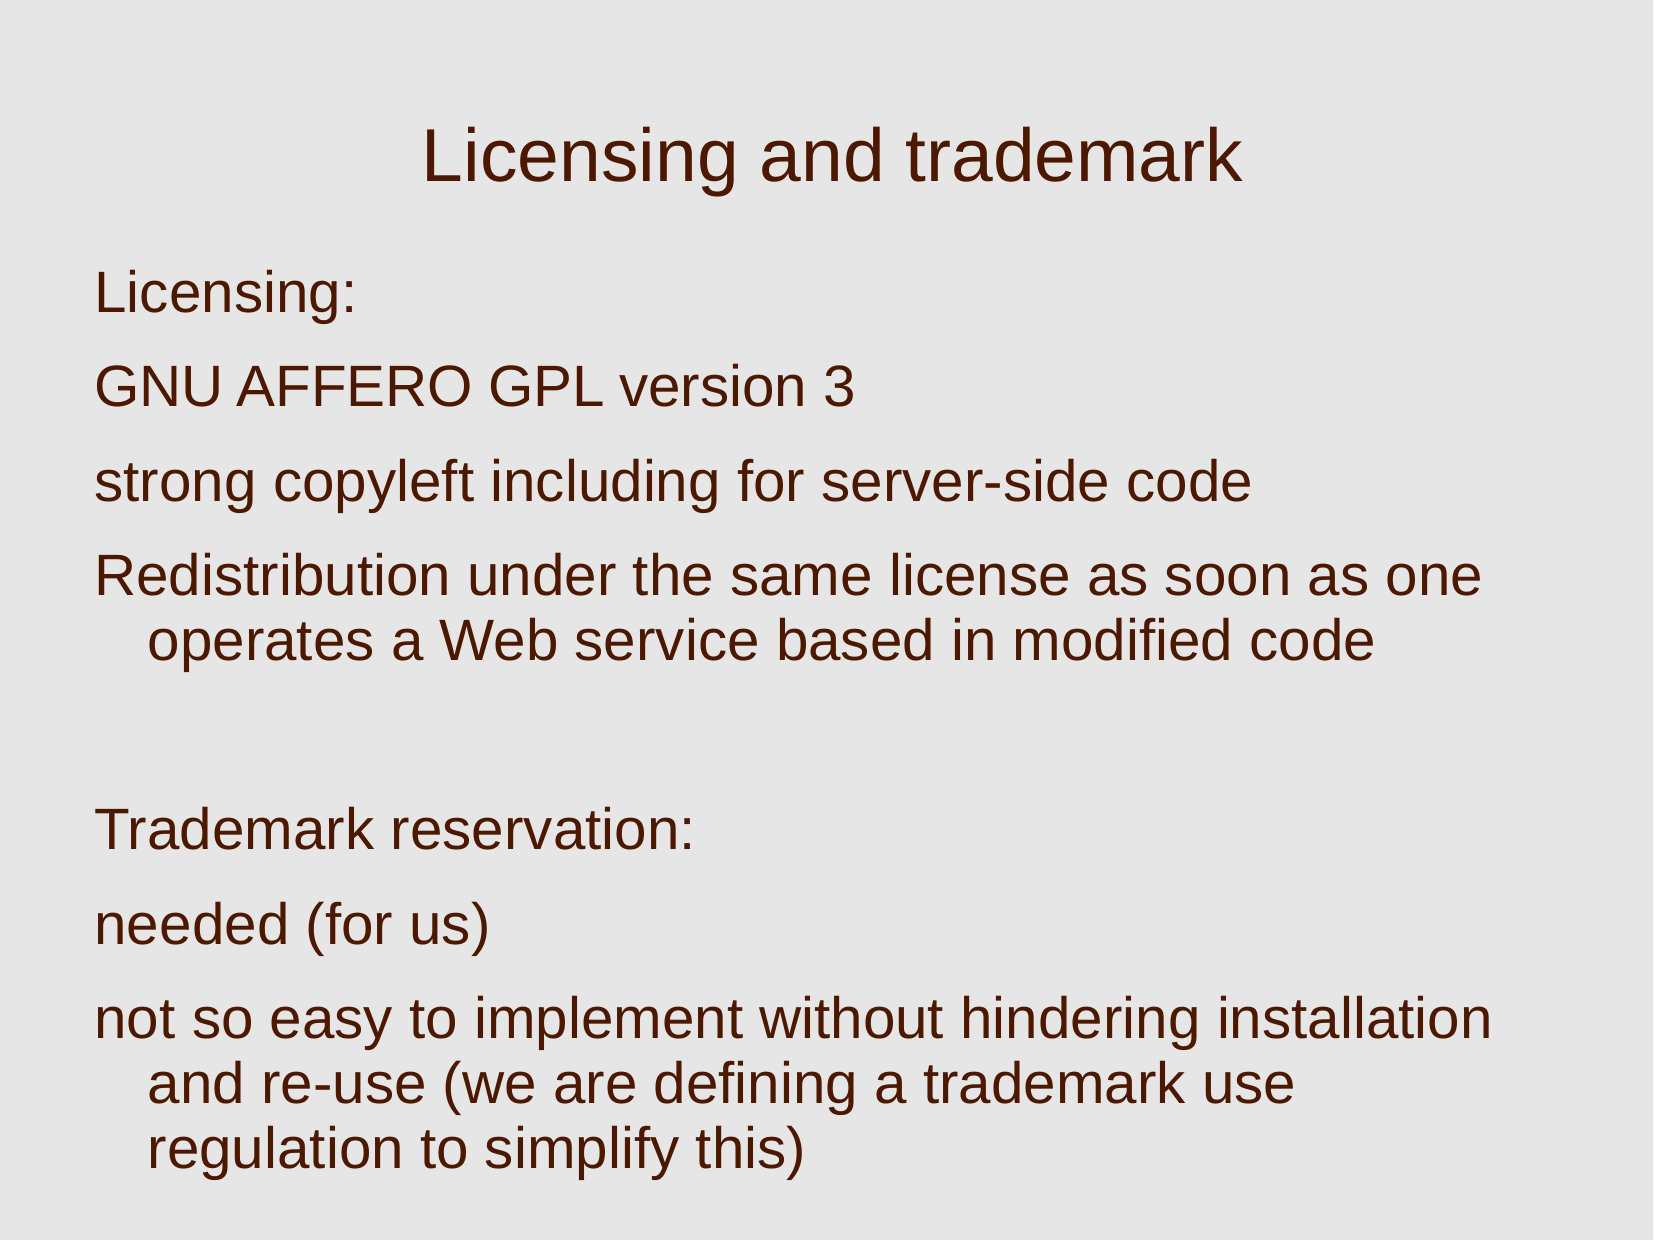

# Licensing and trademark
Licensing:
GNU AFFERO GPL version 3
strong copyleft including for server-side code
Redistribution under the same license as soon as one operates a Web service based in modified code
Trademark reservation:
needed (for us)
not so easy to implement without hindering installation and re-use (we are defining a trademark use regulation to simplify this)